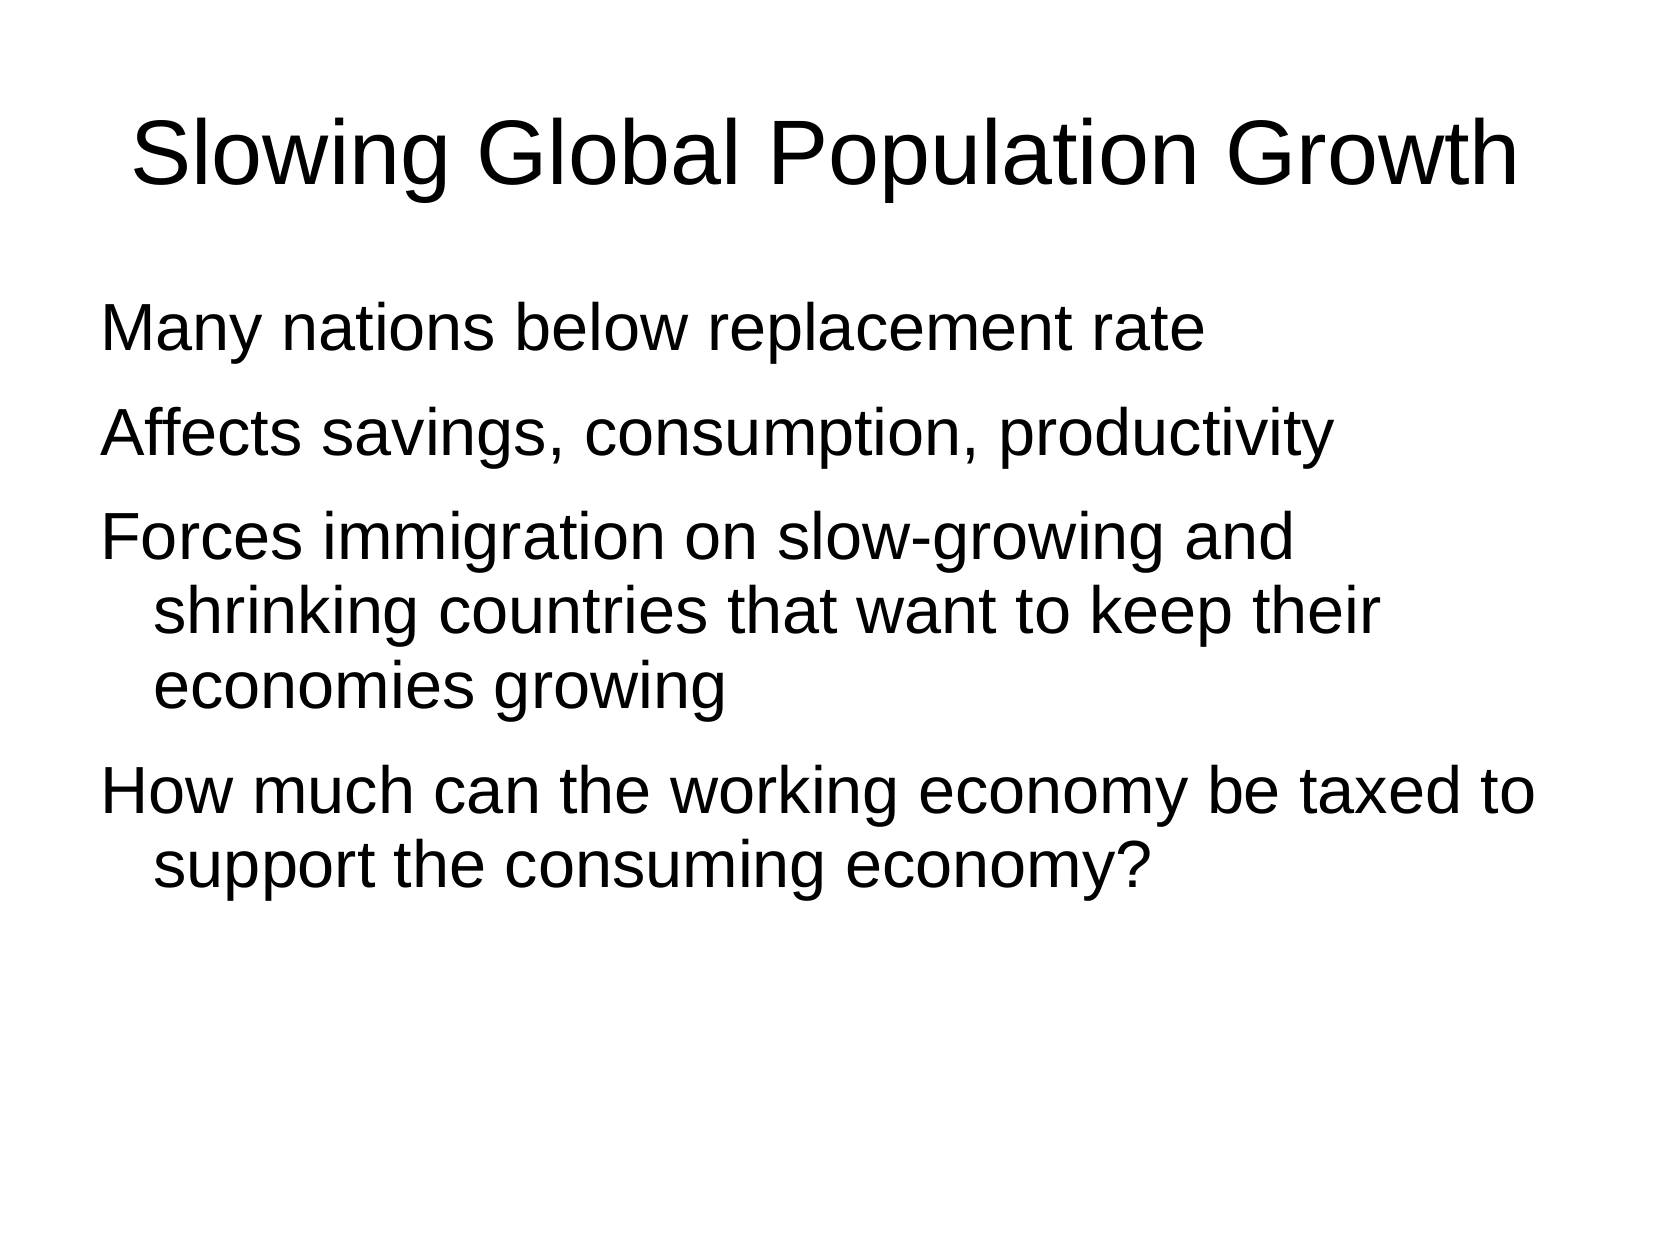

# Slowing Global Population Growth
Many nations below replacement rate
Affects savings, consumption, productivity
Forces immigration on slow-growing and shrinking countries that want to keep their economies growing
How much can the working economy be taxed to support the consuming economy?